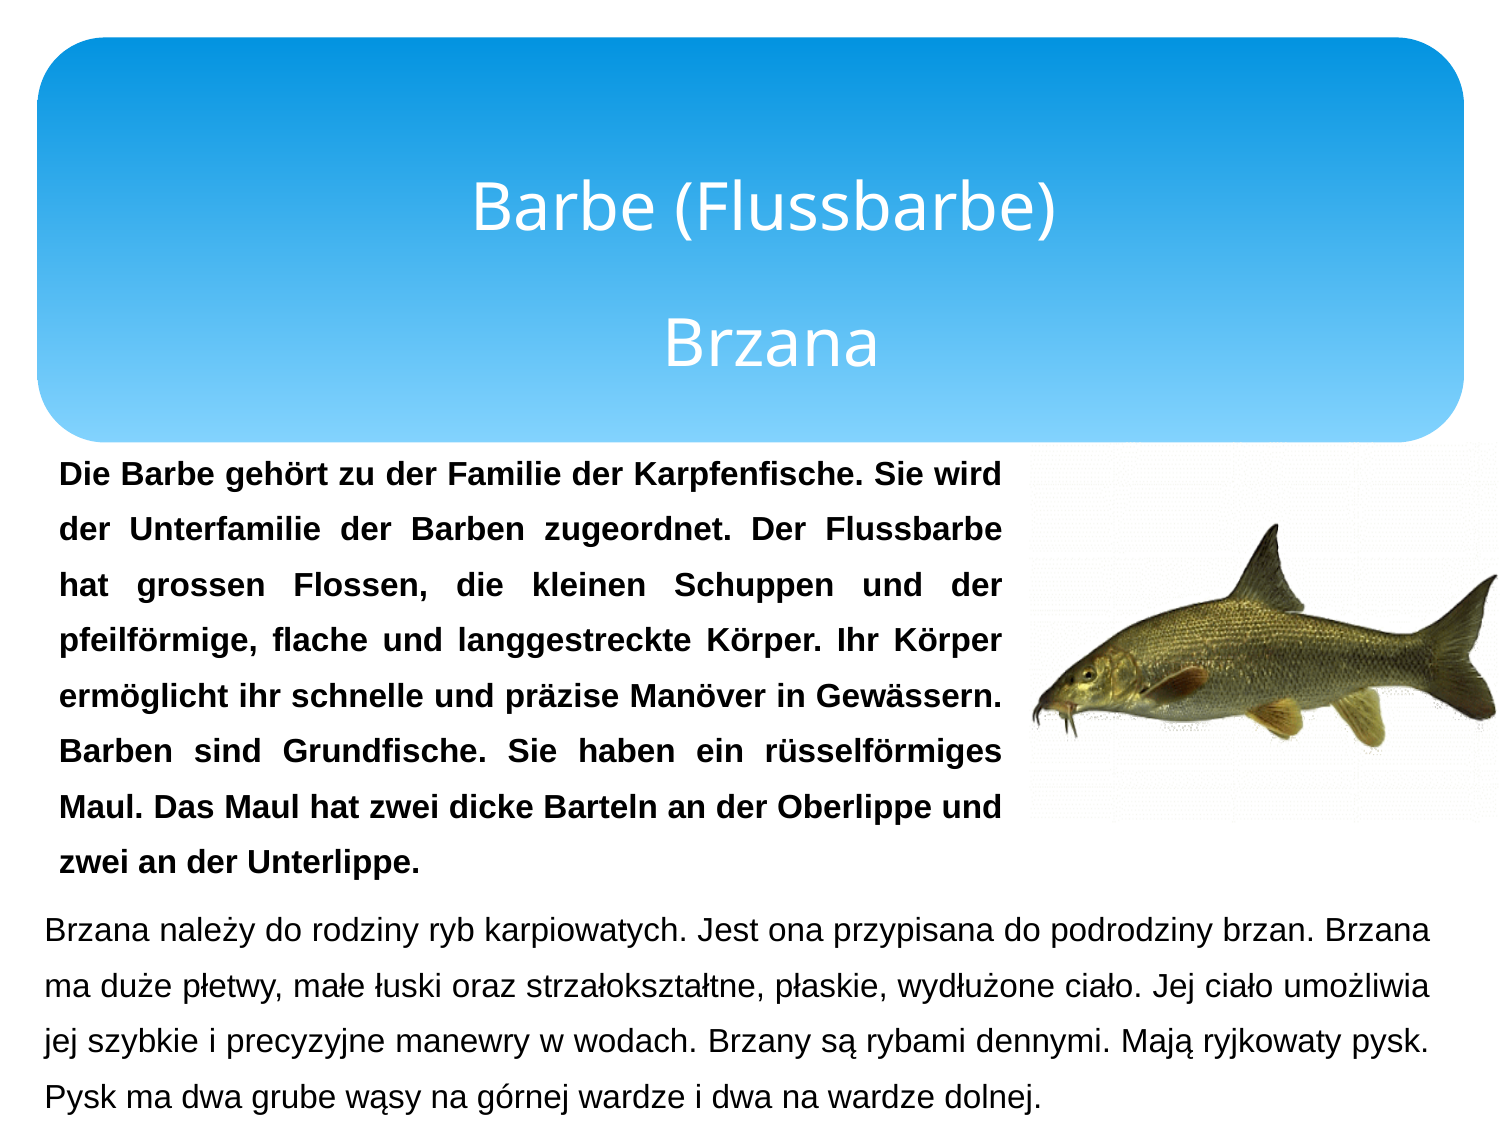

# Barbe (Flussbarbe) Brzana
Die Barbe gehört zu der Familie der Karpfenfische. Sie wird der Unterfamilie der Barben zugeordnet. Der Flussbarbe hat grossen Flossen, die kleinen Schuppen und der pfeilförmige, flache und langgestreckte Körper. Ihr Körper ermöglicht ihr schnelle und präzise Manöver in Gewässern. Barben sind Grundfische. Sie haben ein rüsselförmiges Maul. Das Maul hat zwei dicke Barteln an der Oberlippe und zwei an der Unterlippe.
Brzana należy do rodziny ryb karpiowatych. Jest ona przypisana do podrodziny brzan. Brzana ma duże płetwy, małe łuski oraz strzałokształtne, płaskie, wydłużone ciało. Jej ciało umożliwia jej szybkie i precyzyjne manewry w wodach. Brzany są rybami dennymi. Mają ryjkowaty pysk. Pysk ma dwa grube wąsy na górnej wardze i dwa na wardze dolnej.